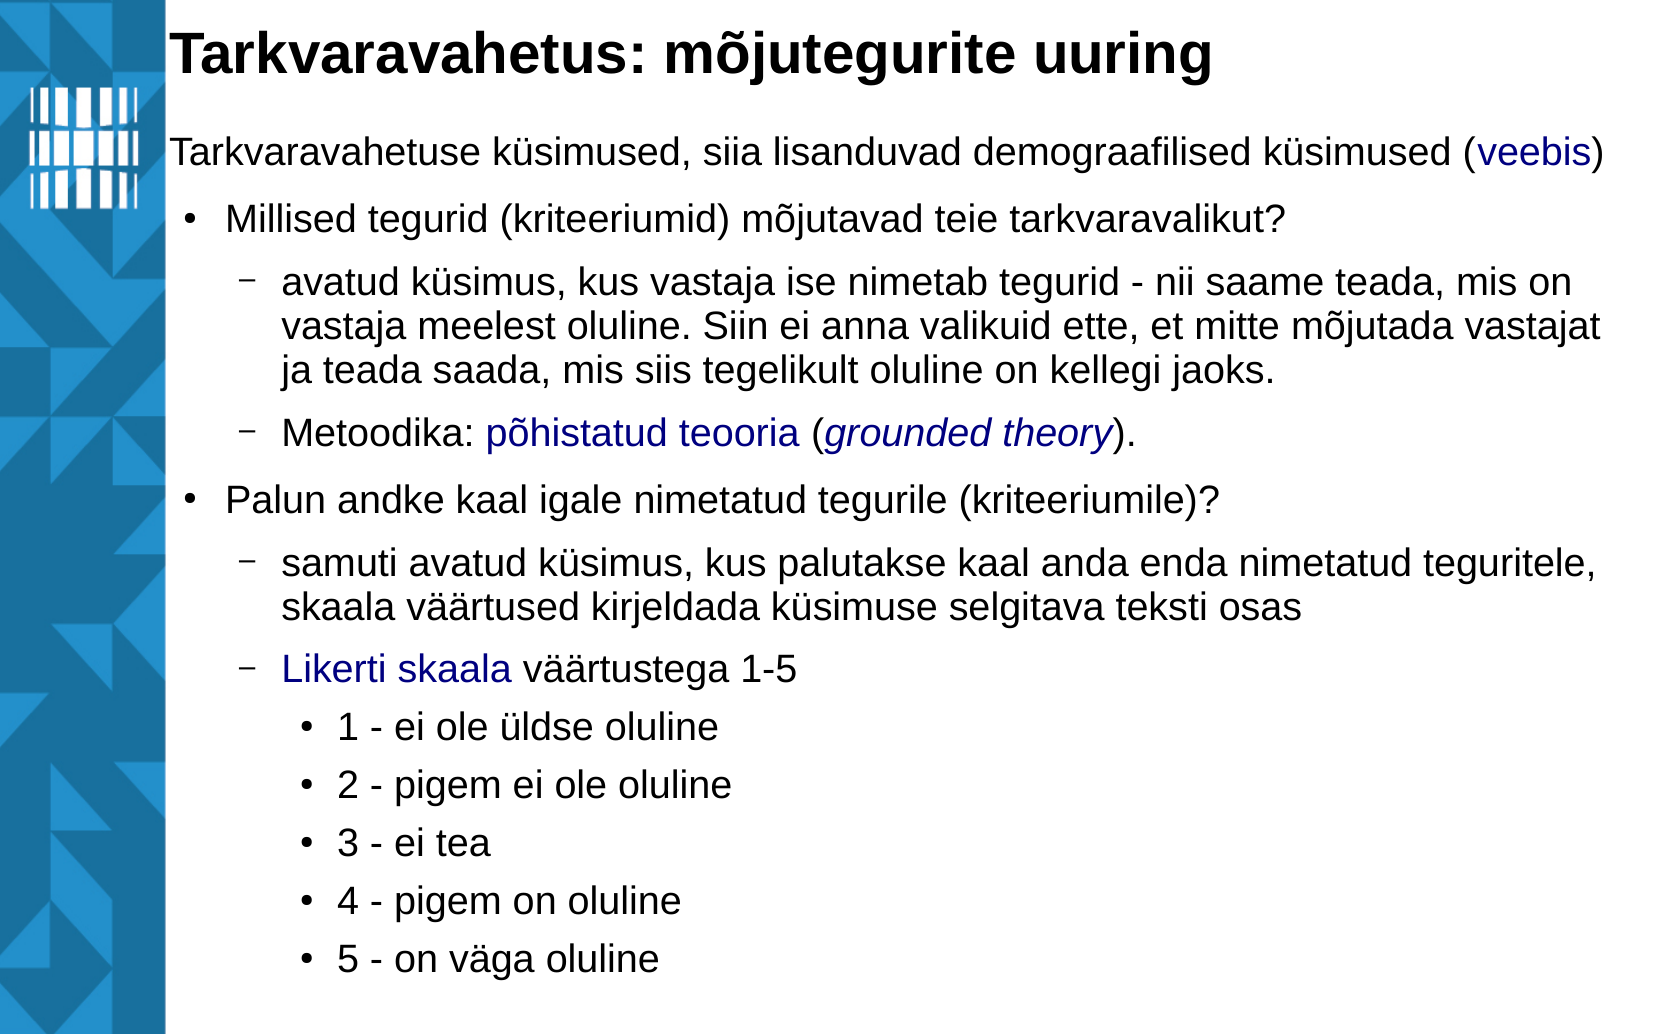

# Tarkvaravahetus: mõjutegurite uuring
Tarkvaravahetuse küsimused, siia lisanduvad demograafilised küsimused (veebis)
Millised tegurid (kriteeriumid) mõjutavad teie tarkvaravalikut?
avatud küsimus, kus vastaja ise nimetab tegurid - nii saame teada, mis on vastaja meelest oluline. Siin ei anna valikuid ette, et mitte mõjutada vastajat ja teada saada, mis siis tegelikult oluline on kellegi jaoks.
Metoodika: põhistatud teooria (grounded theory).
Palun andke kaal igale nimetatud tegurile (kriteeriumile)?
samuti avatud küsimus, kus palutakse kaal anda enda nimetatud teguritele, skaala väärtused kirjeldada küsimuse selgitava teksti osas
Likerti skaala väärtustega 1-5
1 - ei ole üldse oluline
2 - pigem ei ole oluline
3 - ei tea
4 - pigem on oluline
5 - on väga oluline